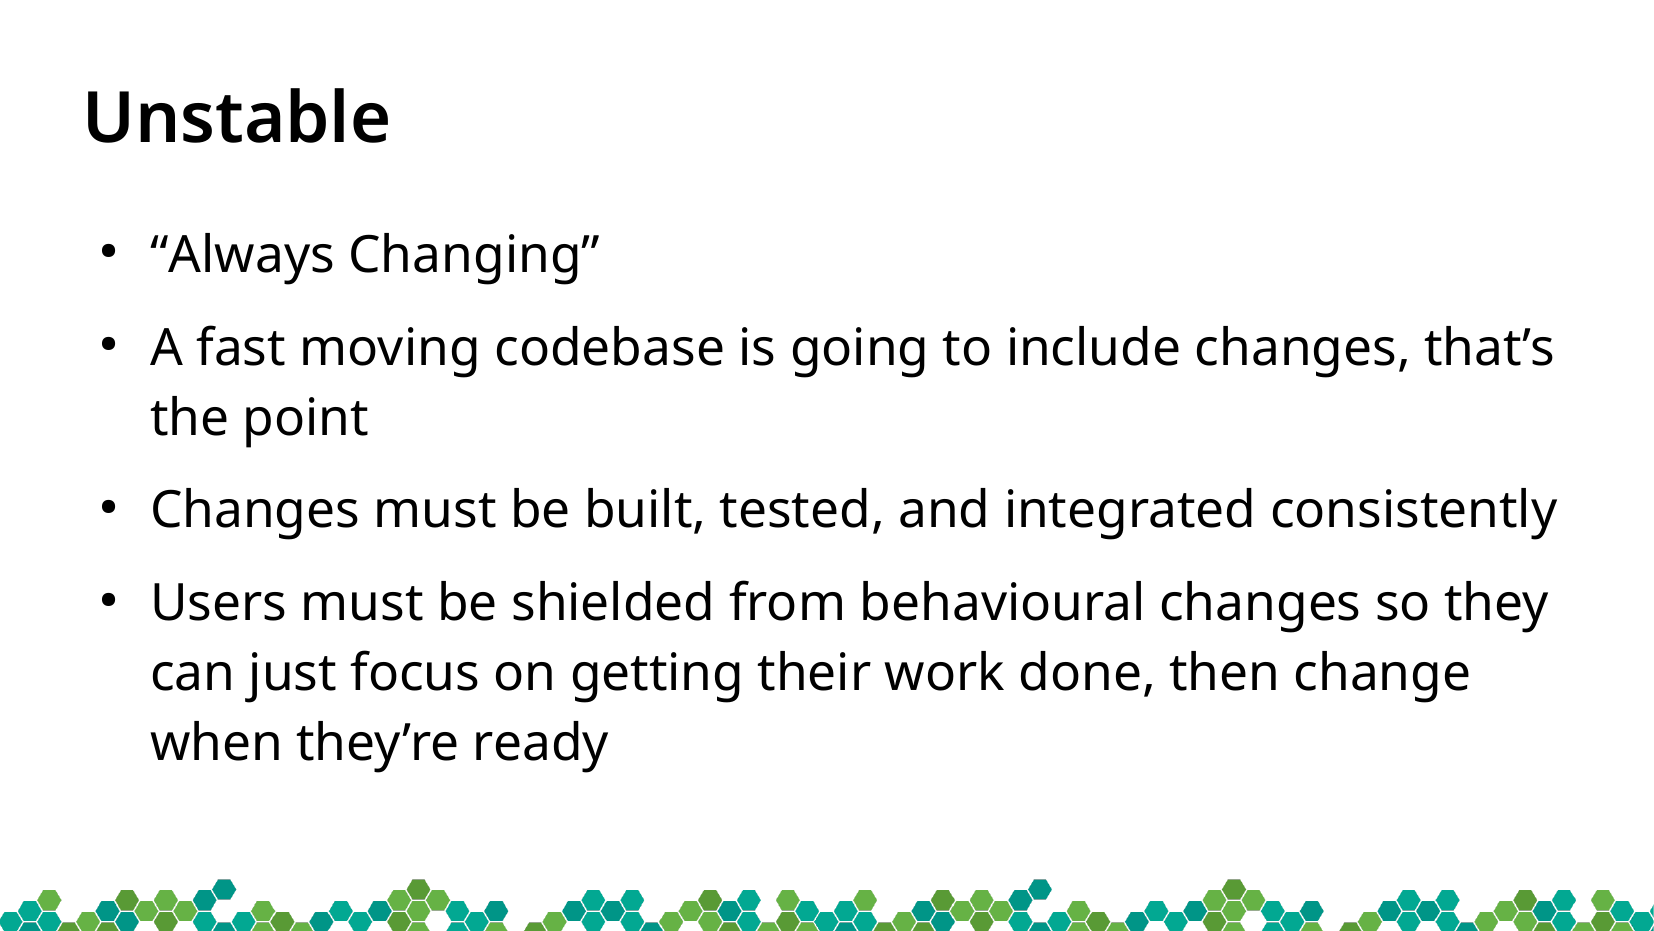

# Unstable
“Always Changing”
A fast moving codebase is going to include changes, that’s the point
Changes must be built, tested, and integrated consistently
Users must be shielded from behavioural changes so they can just focus on getting their work done, then change when they’re ready